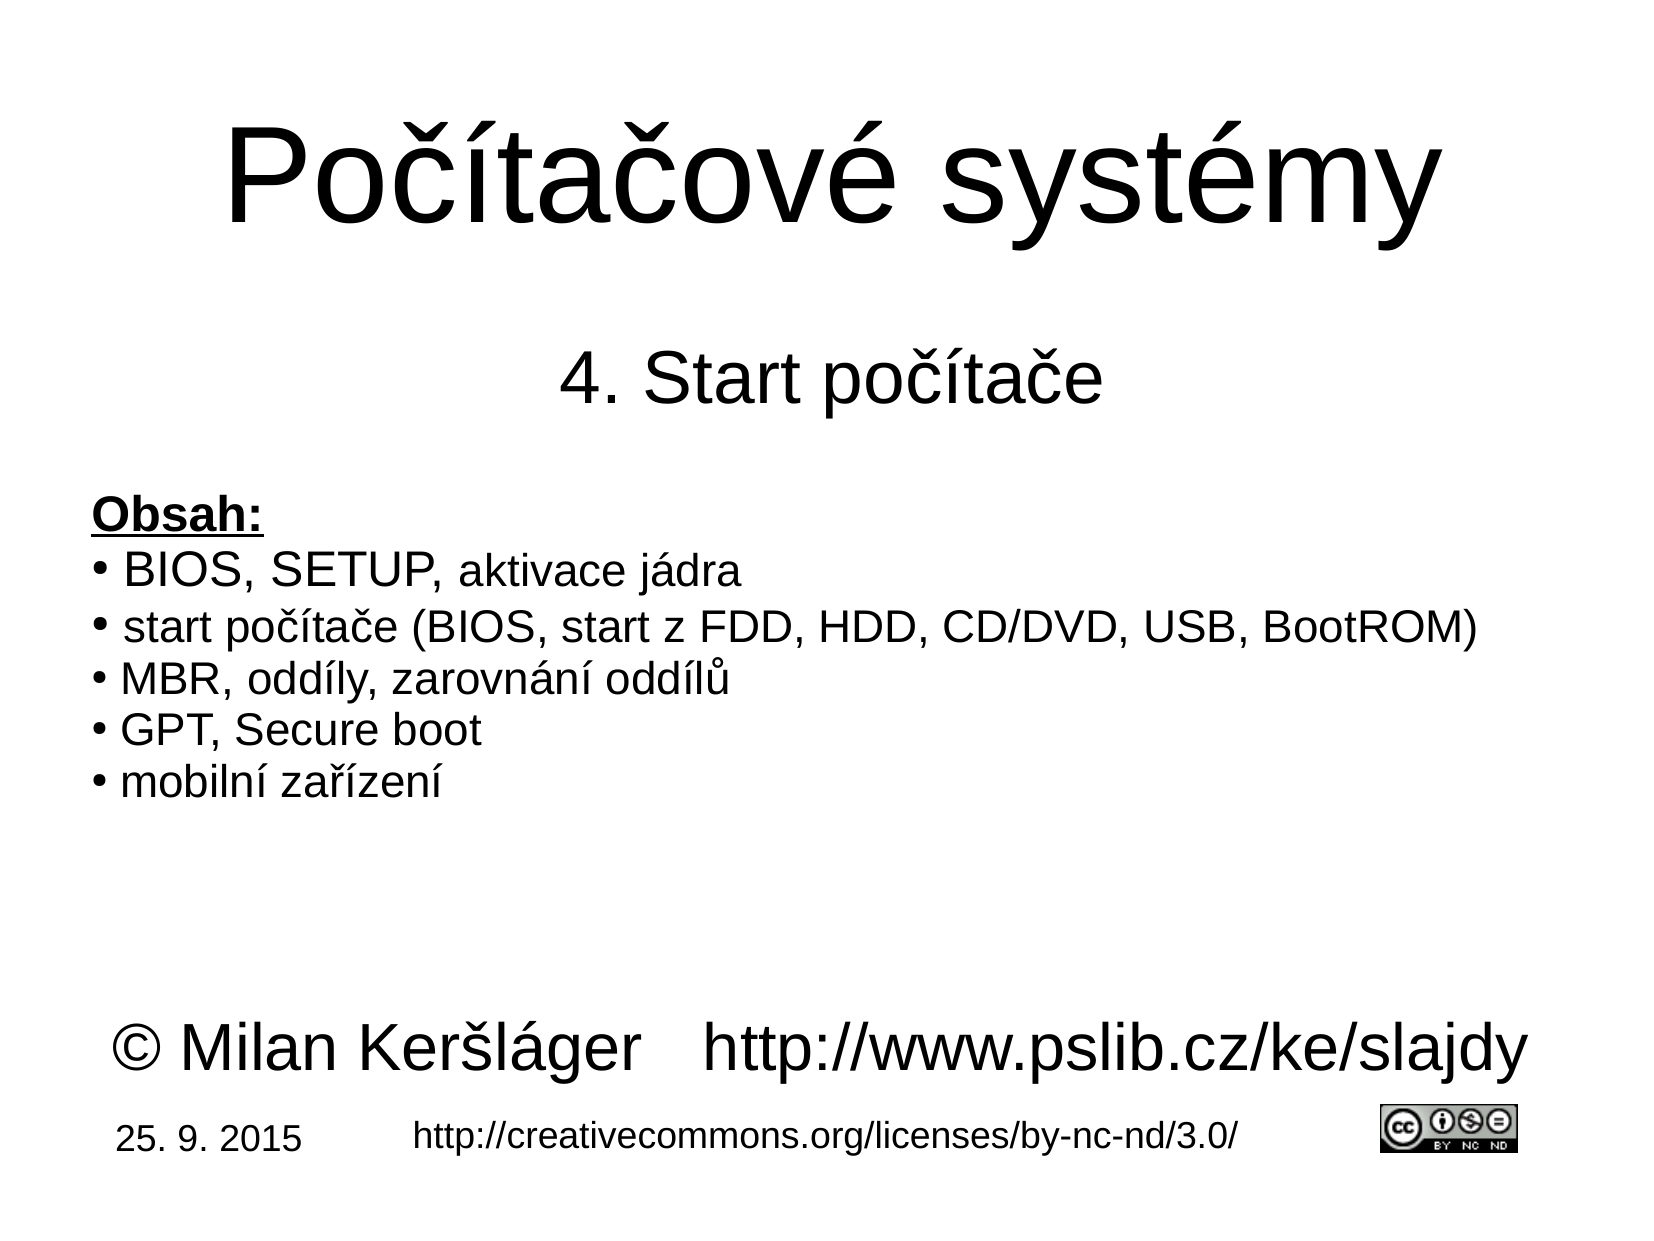

# Počítačové systémy 4. Start počítače
Obsah:
 BIOS, SETUP, aktivace jádra
 start počítače (BIOS, start z FDD, HDD, CD/DVD, USB, BootROM)
 MBR, oddíly, zarovnání oddílů
 GPT, Secure boot
 mobilní zařízení
© Milan Keršláger	http://www.pslib.cz/ke/slajdy
http://creativecommons.org/licenses/by-nc-nd/3.0/
25. 9. 2015